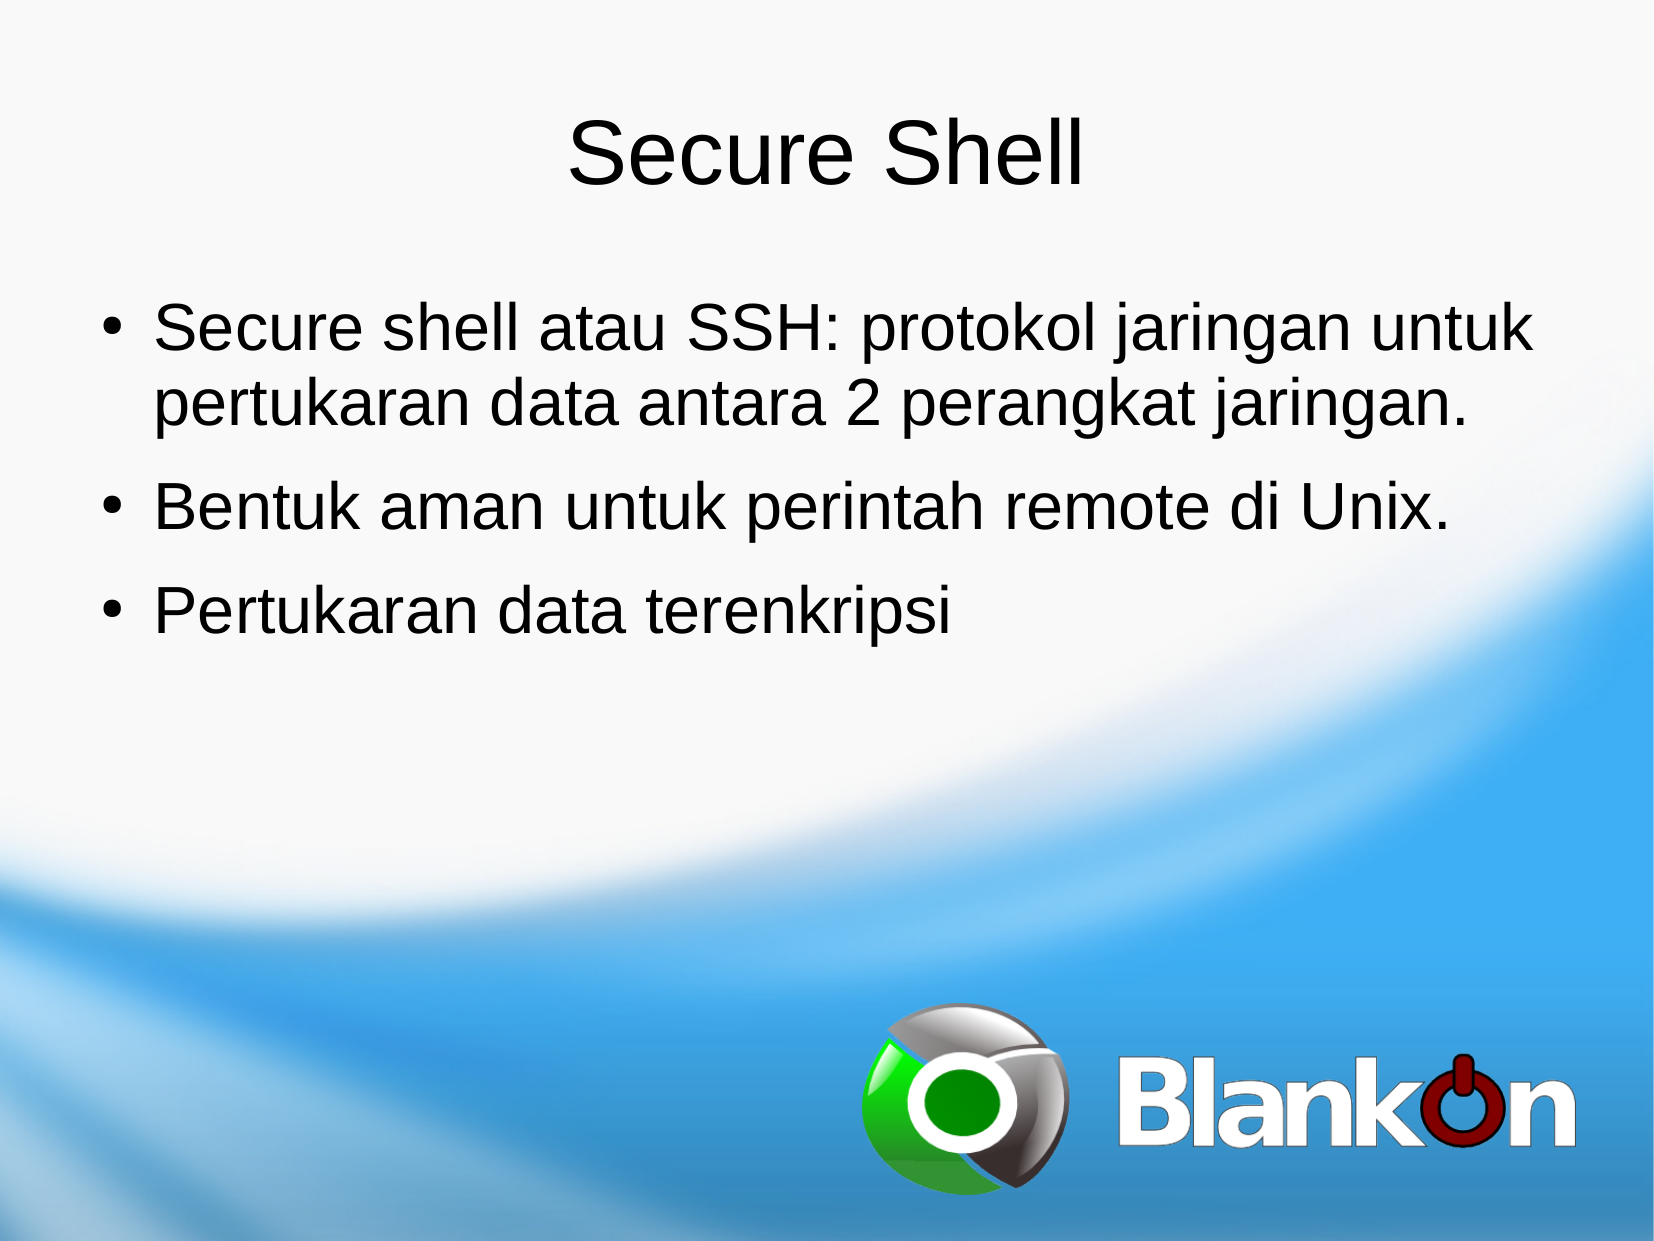

# Secure Shell
Secure shell atau SSH: protokol jaringan untuk pertukaran data antara 2 perangkat jaringan.
Bentuk aman untuk perintah remote di Unix.
Pertukaran data terenkripsi